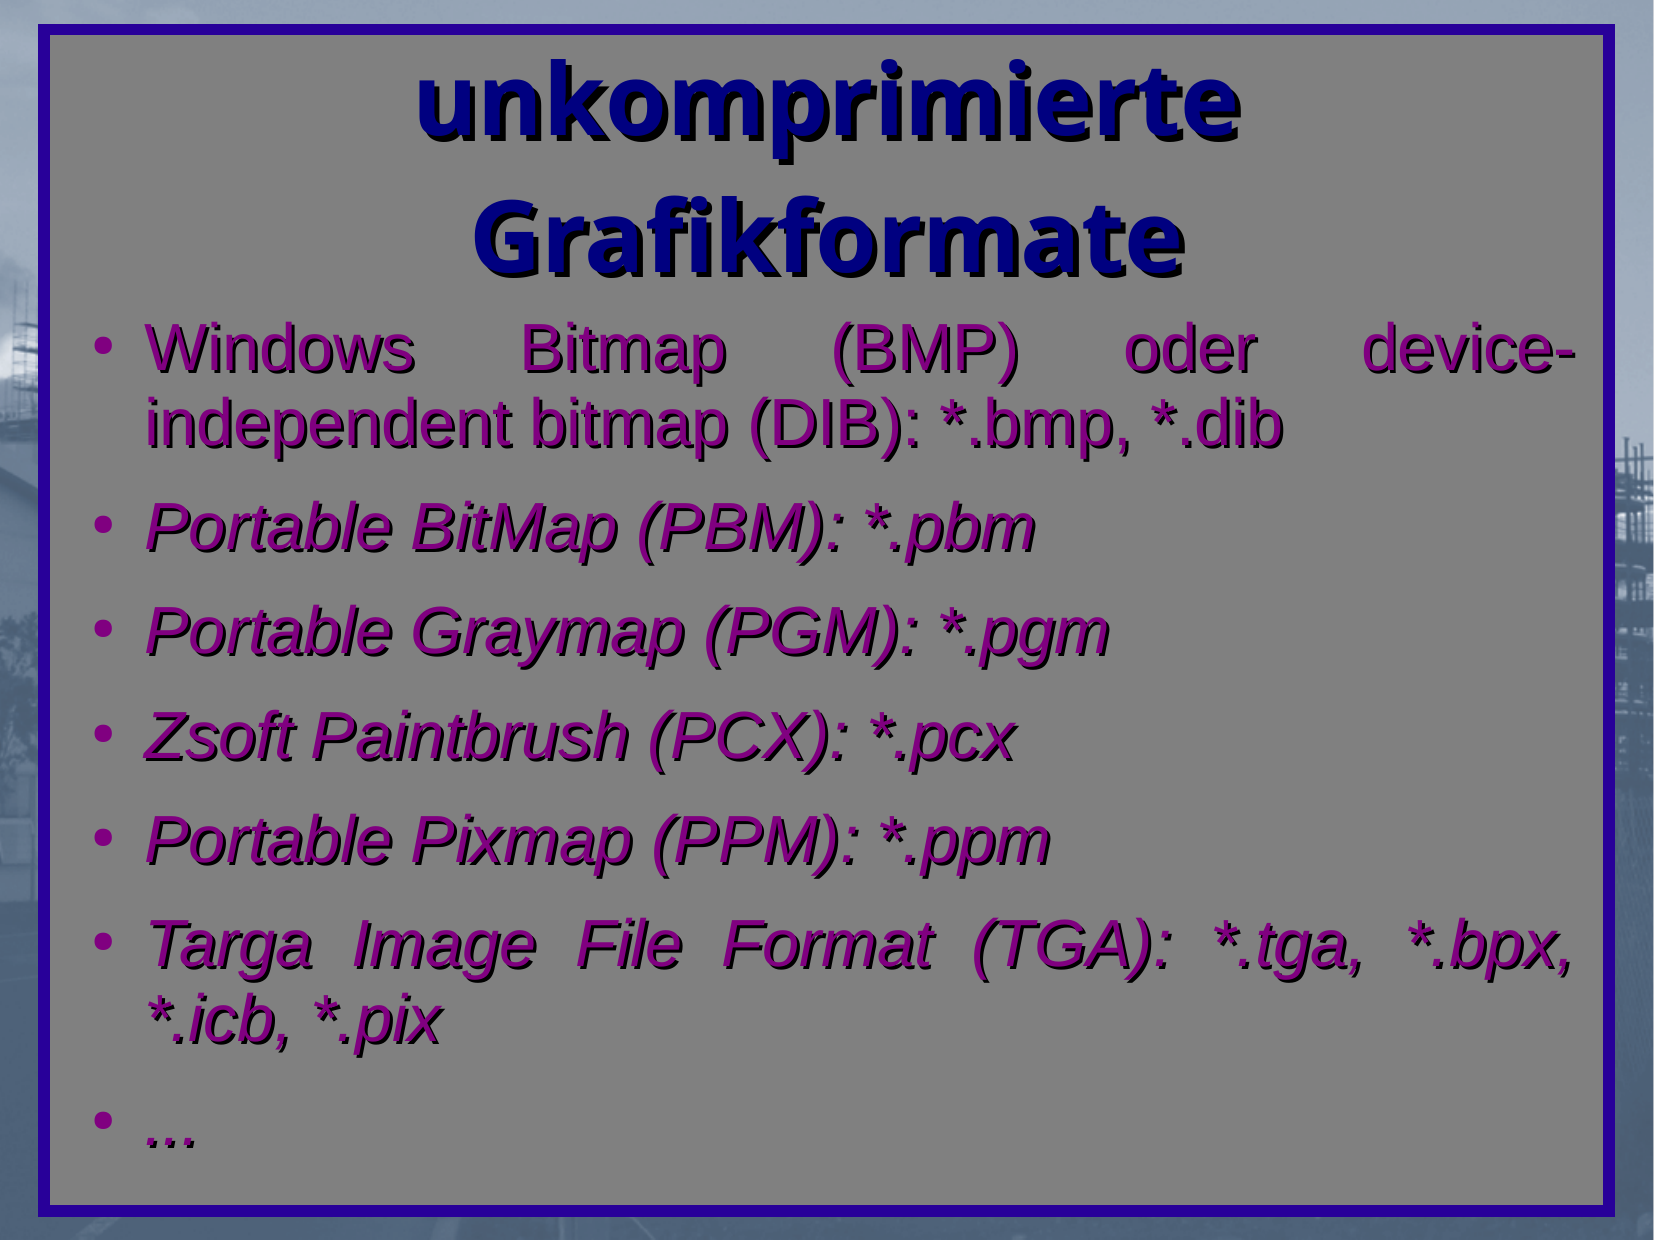

# unkomprimierte Grafikformate
Windows Bitmap (BMP) oder device-independent bitmap (DIB): *.bmp, *.dib
Portable BitMap (PBM): *.pbm
Portable Graymap (PGM): *.pgm
Zsoft Paintbrush (PCX): *.pcx
Portable Pixmap (PPM): *.ppm
Targa Image File Format (TGA): *.tga, *.bpx, *.icb, *.pix
...